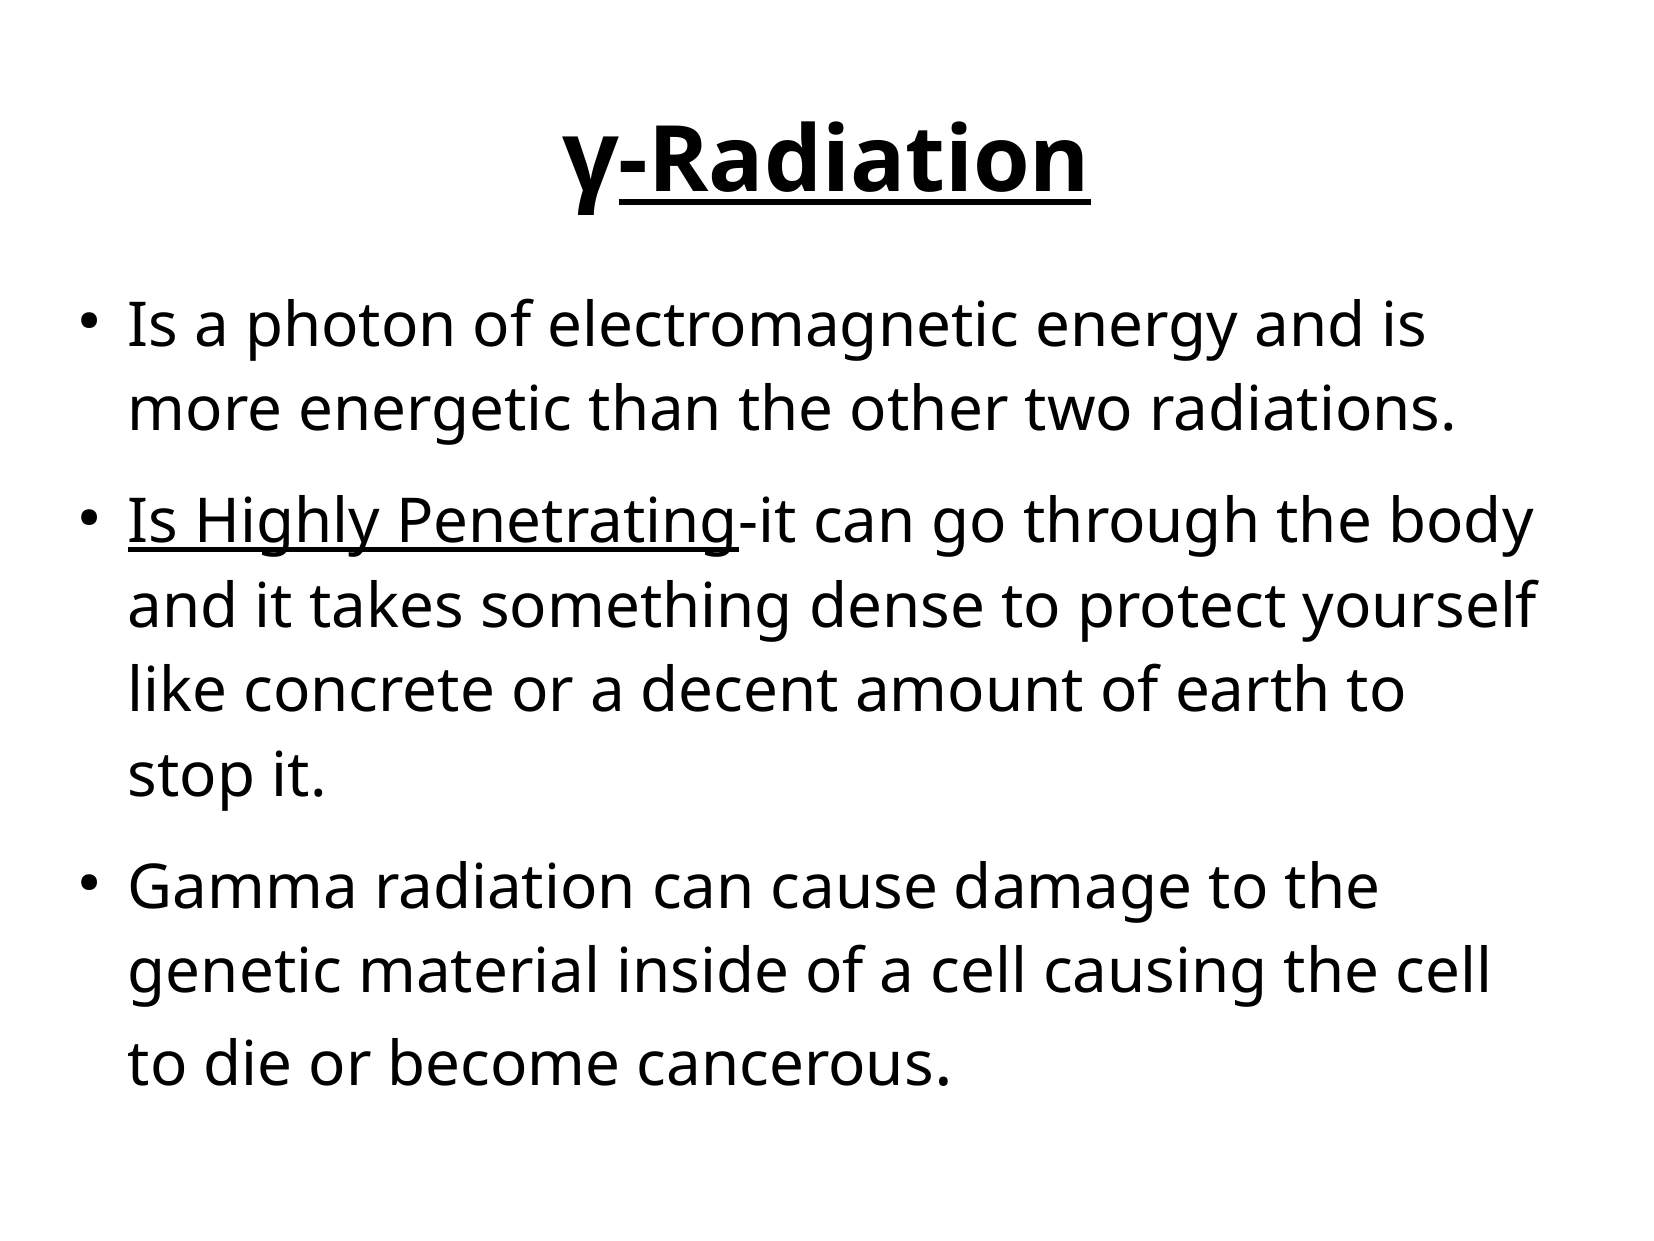

# γ-Radiation
Is a photon of electromagnetic energy and is more energetic than the other two radiations.
Is Highly Penetrating-it can go through the body and it takes something dense to protect yourself like concrete or a decent amount of earth to stop it.
Gamma radiation can cause damage to the genetic material inside of a cell causing the cell to die or become cancerous.